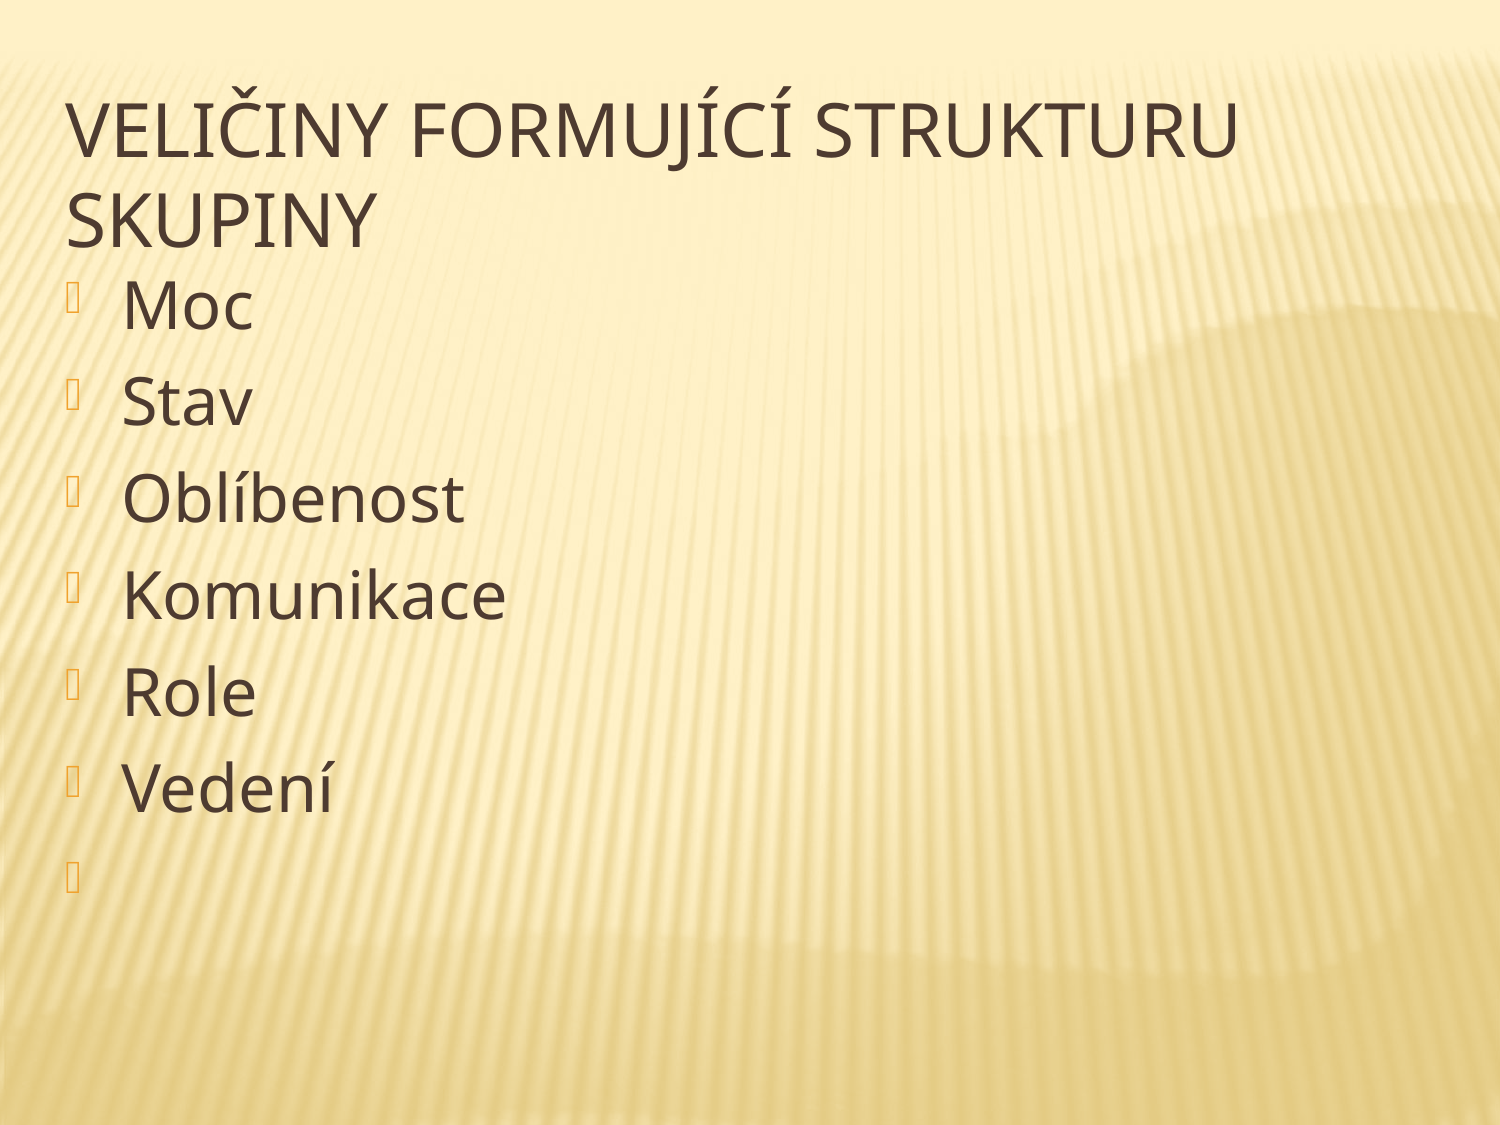

# Veličiny formující strukturu skupiny
Moc
Stav
Oblíbenost
Komunikace
Role
Vedení